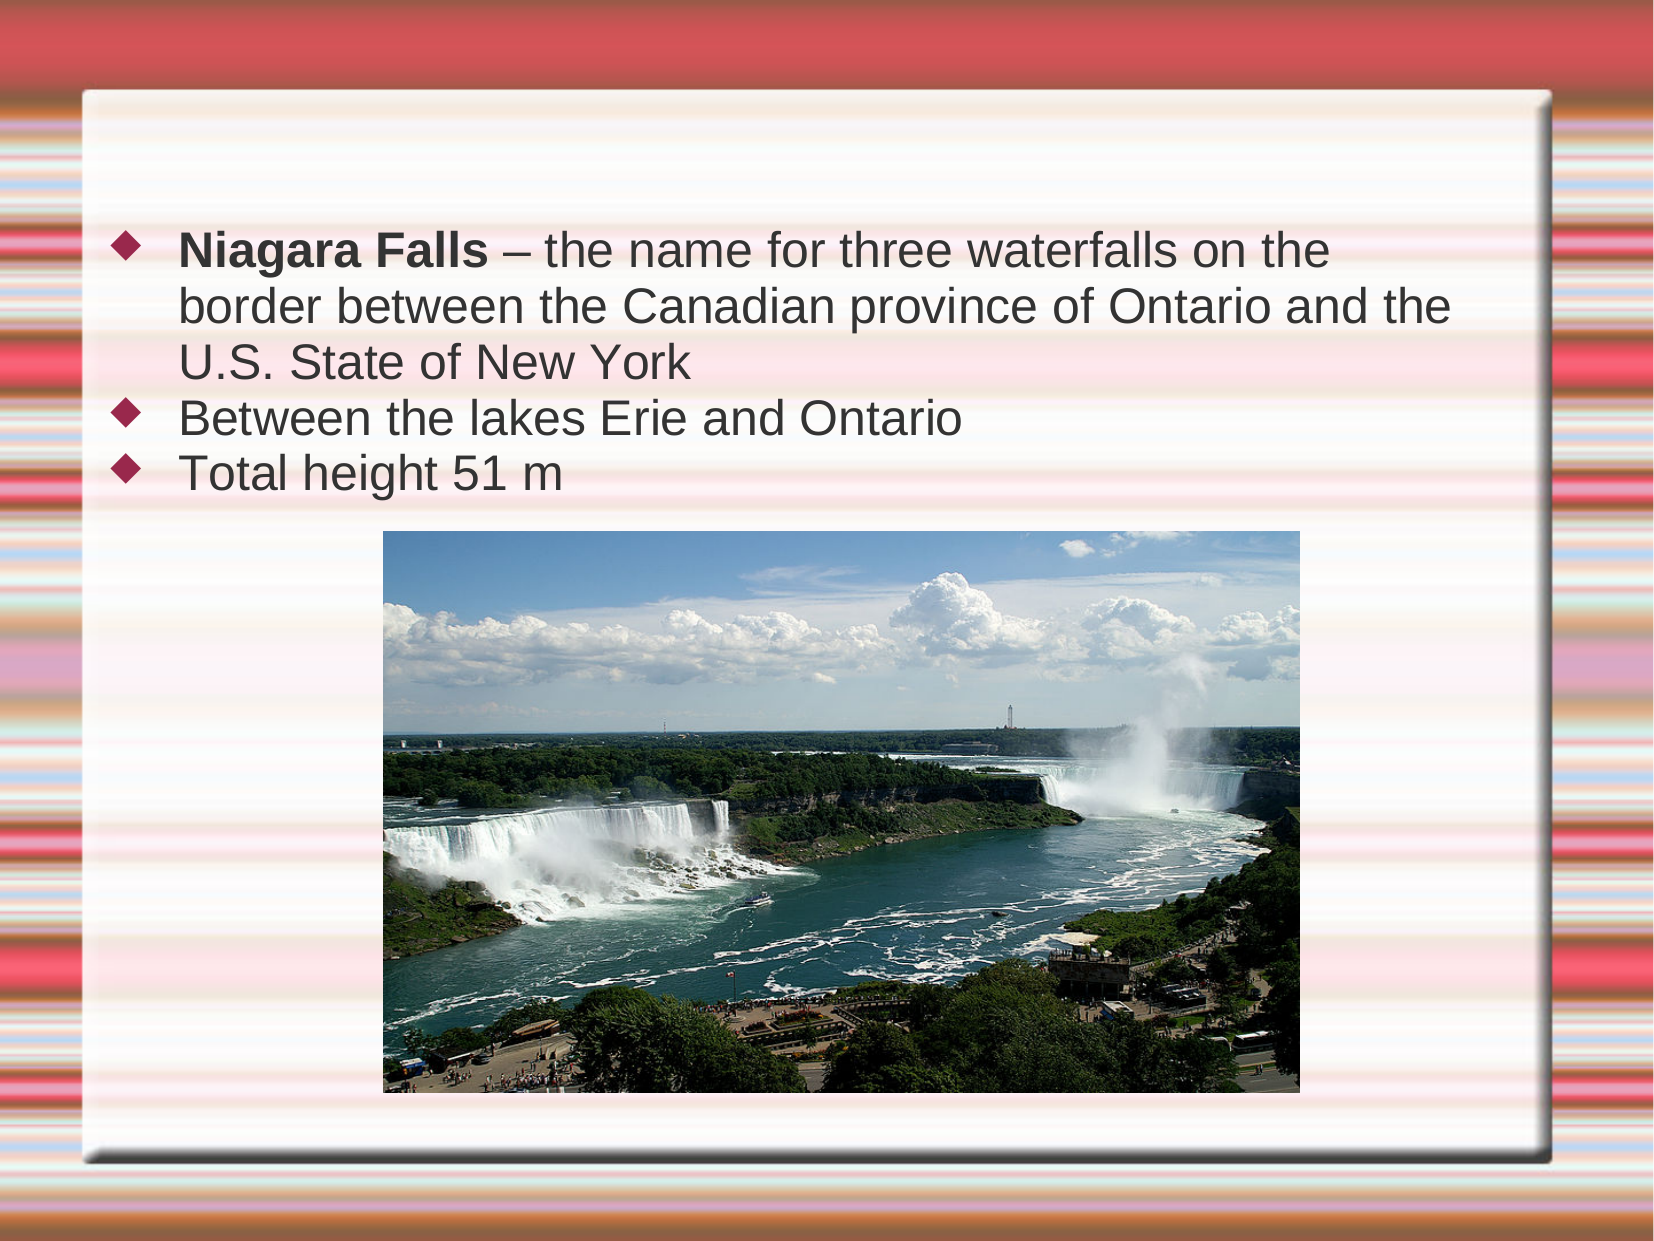

# Niagara Falls – the name for three waterfalls on the border between the Canadian province of Ontario and the U.S. State of New York
Between the lakes Erie and Ontario
Total height 51 m